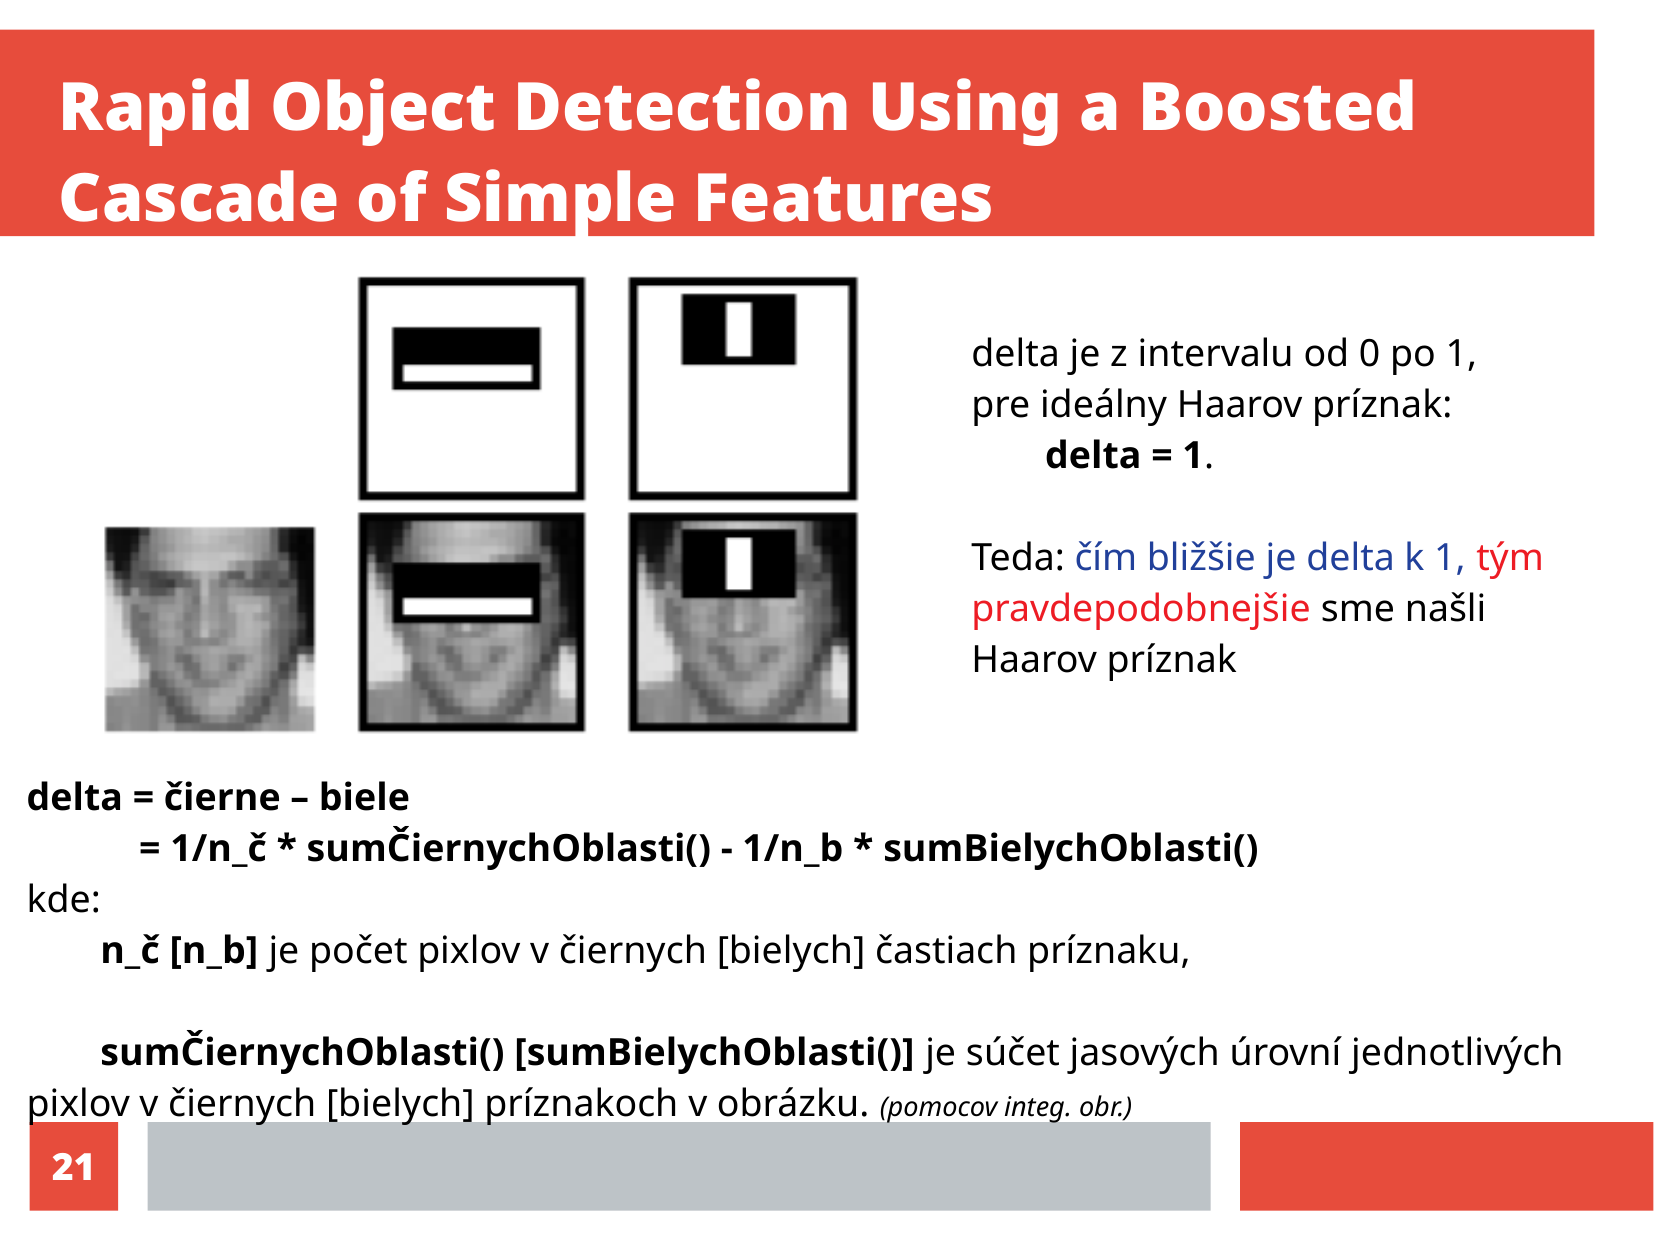

# Rapid Object Detection Using a Boosted Cascade of Simple Features
delta je z intervalu od 0 po 1,
pre ideálny Haarov príznak:
	delta = 1.
Teda: čím bližšie je delta k 1, tým pravdepodobnejšie sme našli Haarov príznak
delta = čierne – biele
	 = 1/n_č * sumČiernychOblasti() - 1/n_b * sumBielychOblasti()
kde:
	n_č [n_b] je počet pixlov v čiernych [bielych] častiach príznaku,
	sumČiernychOblasti() [sumBielychOblasti()] je súčet jasových úrovní jednotlivých pixlov v čiernych [bielych] príznakoch v obrázku. (pomocov integ. obr.)
21